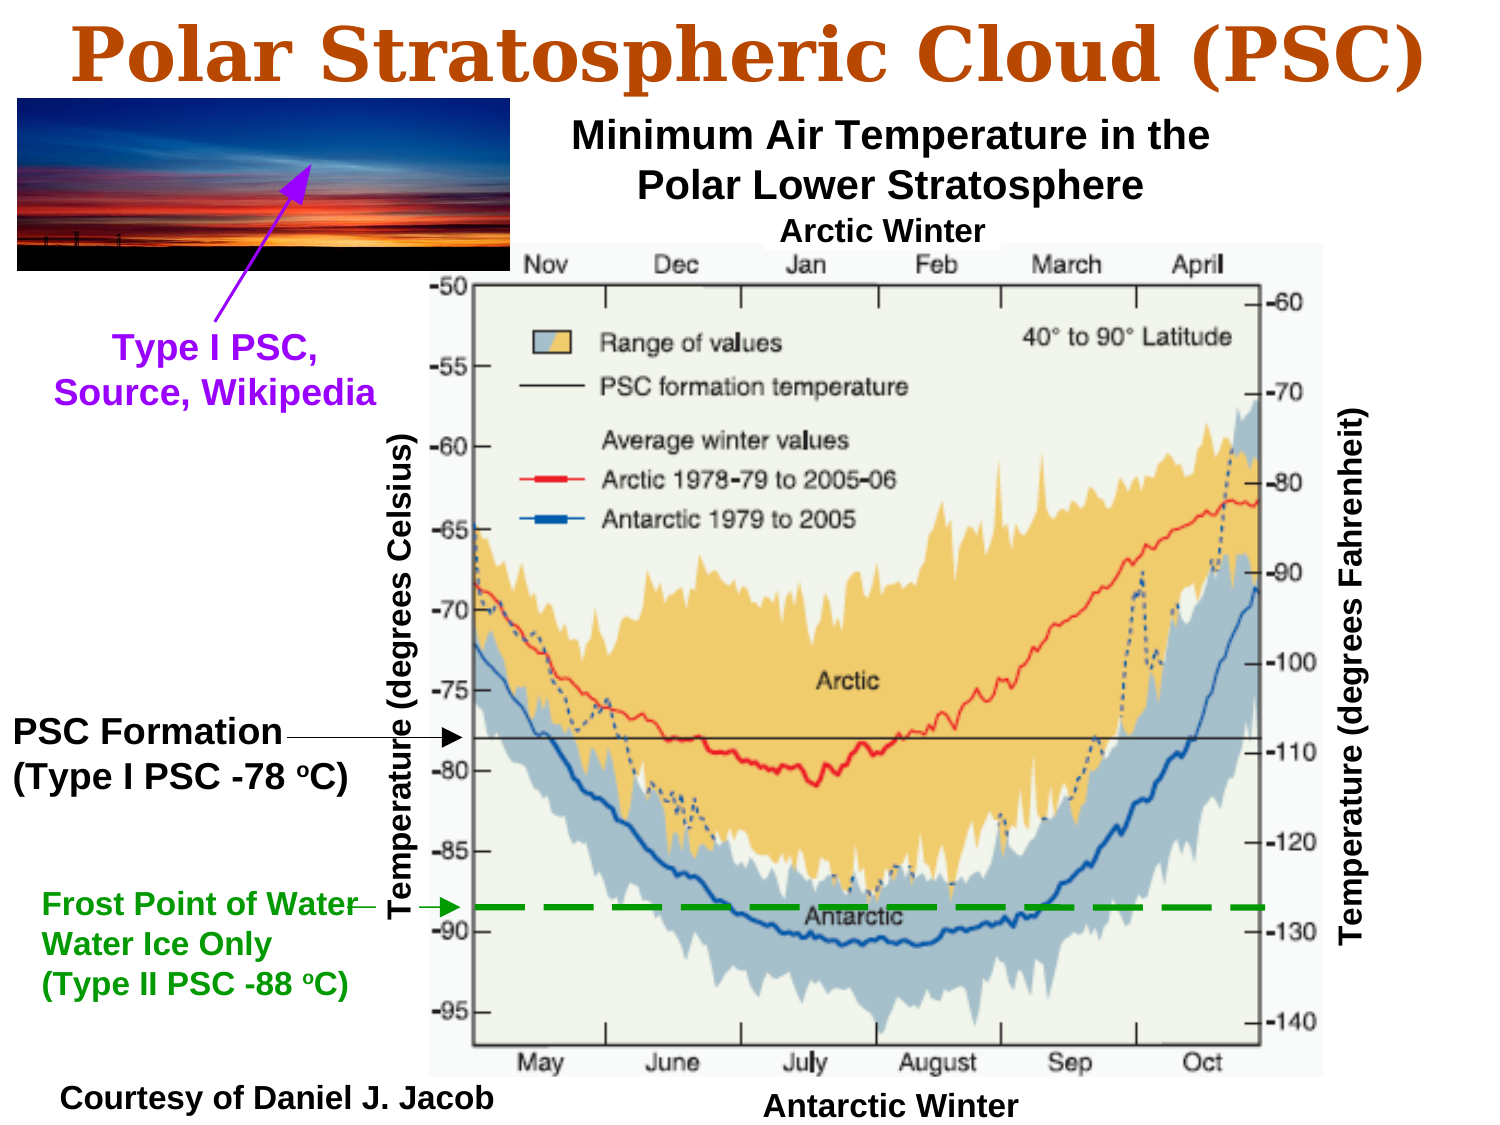

Polar Stratospheric Cloud (PSC)
Minimum Air Temperature in the
Polar Lower Stratosphere
Arctic Winter
Type I PSC, Source, Wikipedia
Temperature (degrees Fahrenheit)
Temperature (degrees Celsius)
PSC Formation
(Type I PSC -78 oC)
Frost Point of Water
Water Ice Only
(Type II PSC -88 oC)
Courtesy of Daniel J. Jacob
Antarctic Winter